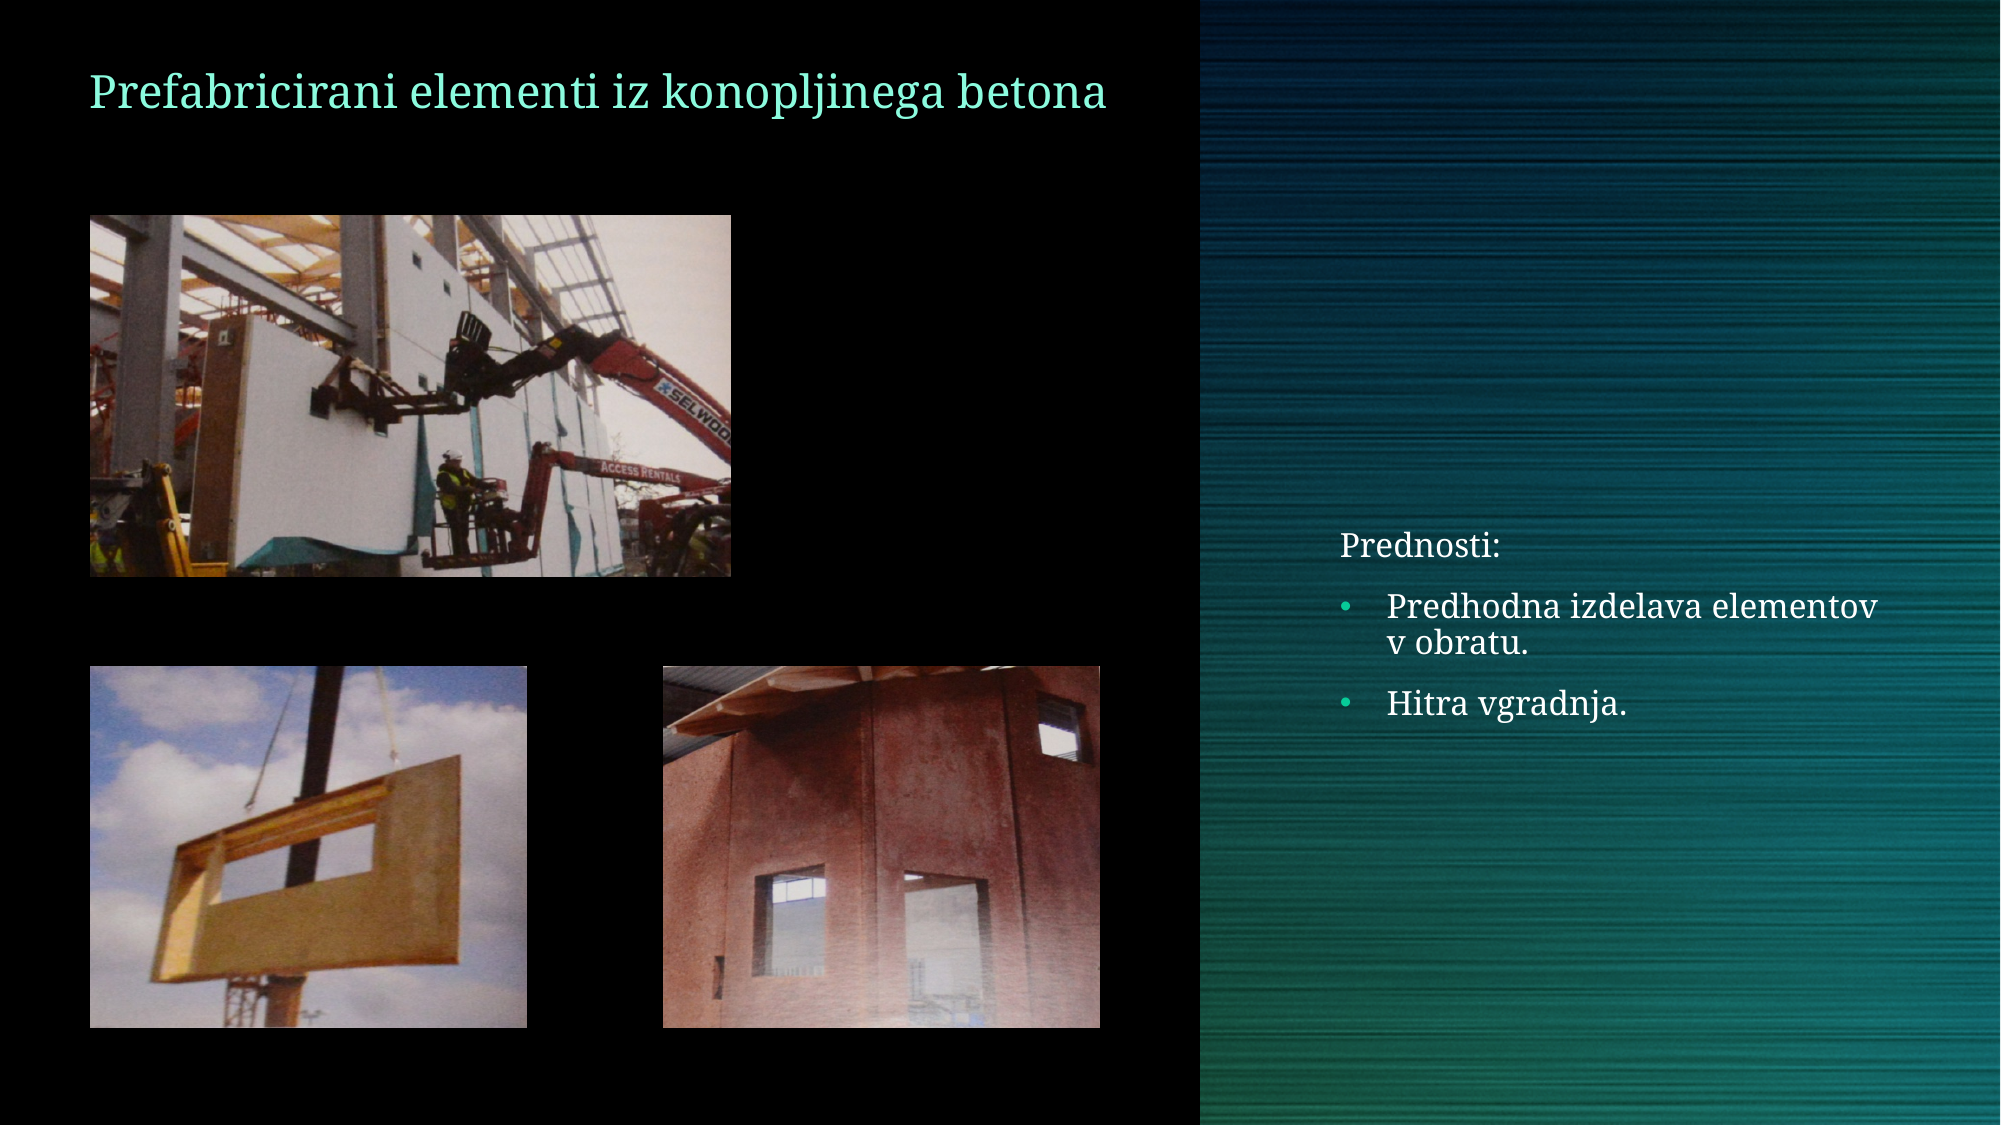

# Prefabricirani elementi iz konopljinega betona
Prednosti:
Predhodna izdelava elementov v obratu.
Hitra vgradnja.